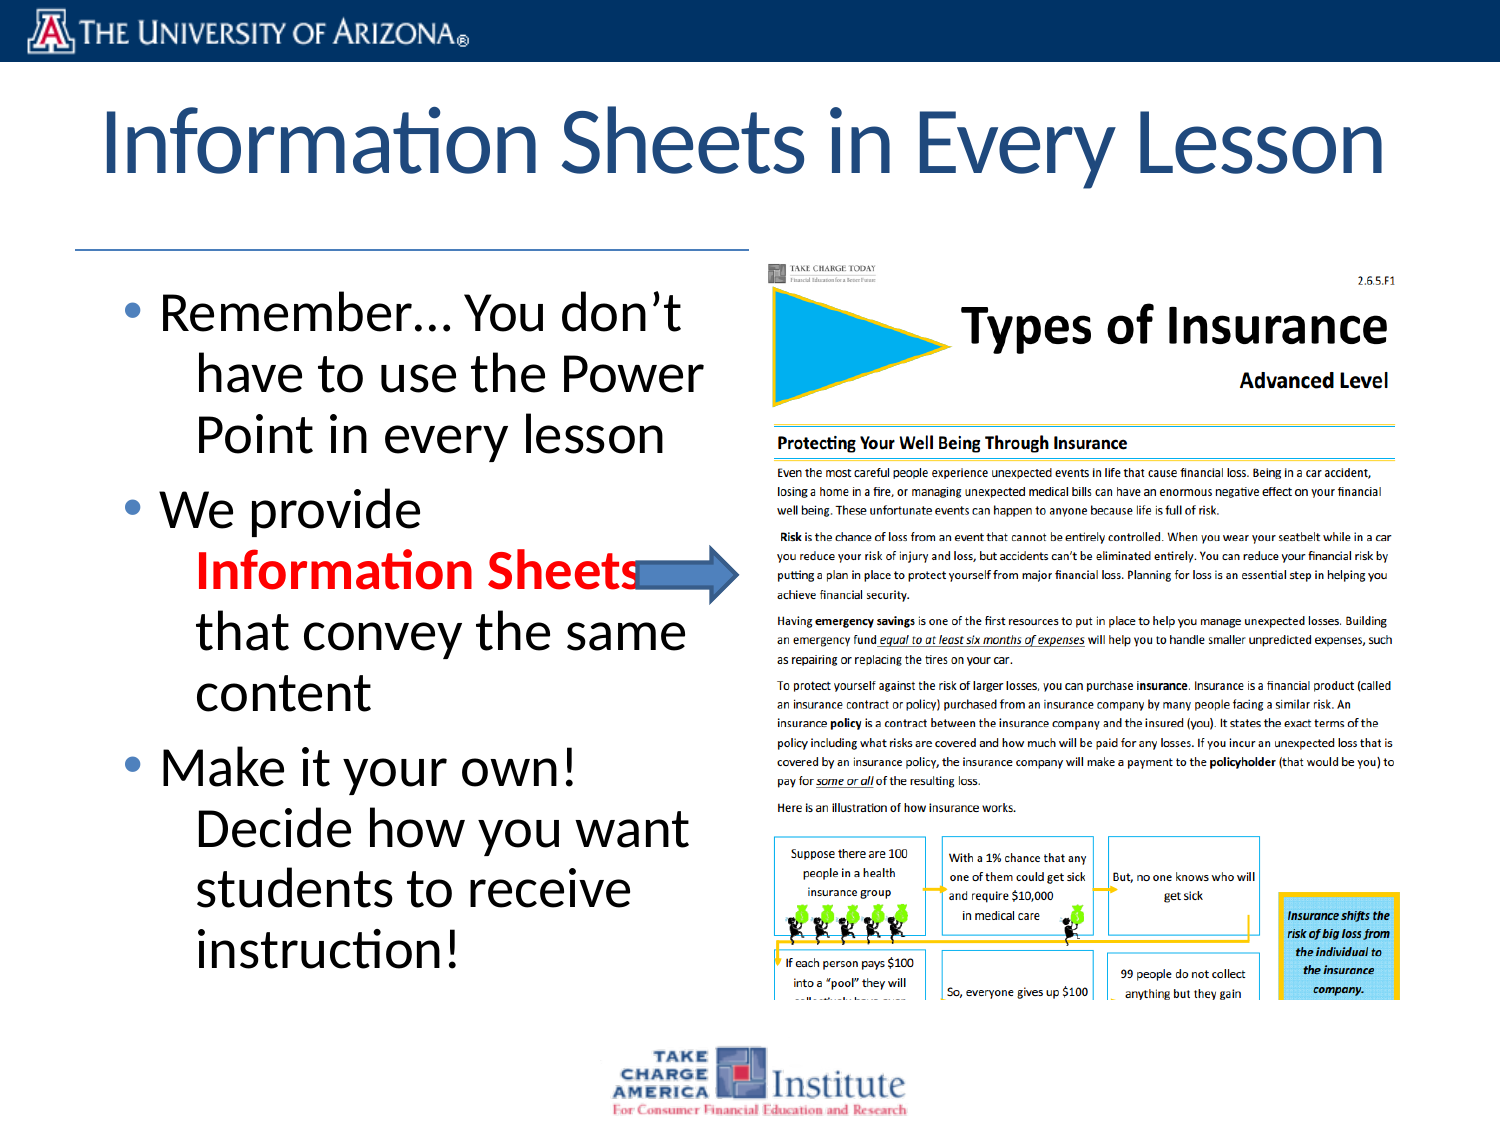

# Information Sheets in Every Lesson
Remember… You don’t have to use the Power Point in every lesson
We provide Information Sheets that convey the same content
Make it your own! Decide how you want students to receive instruction!